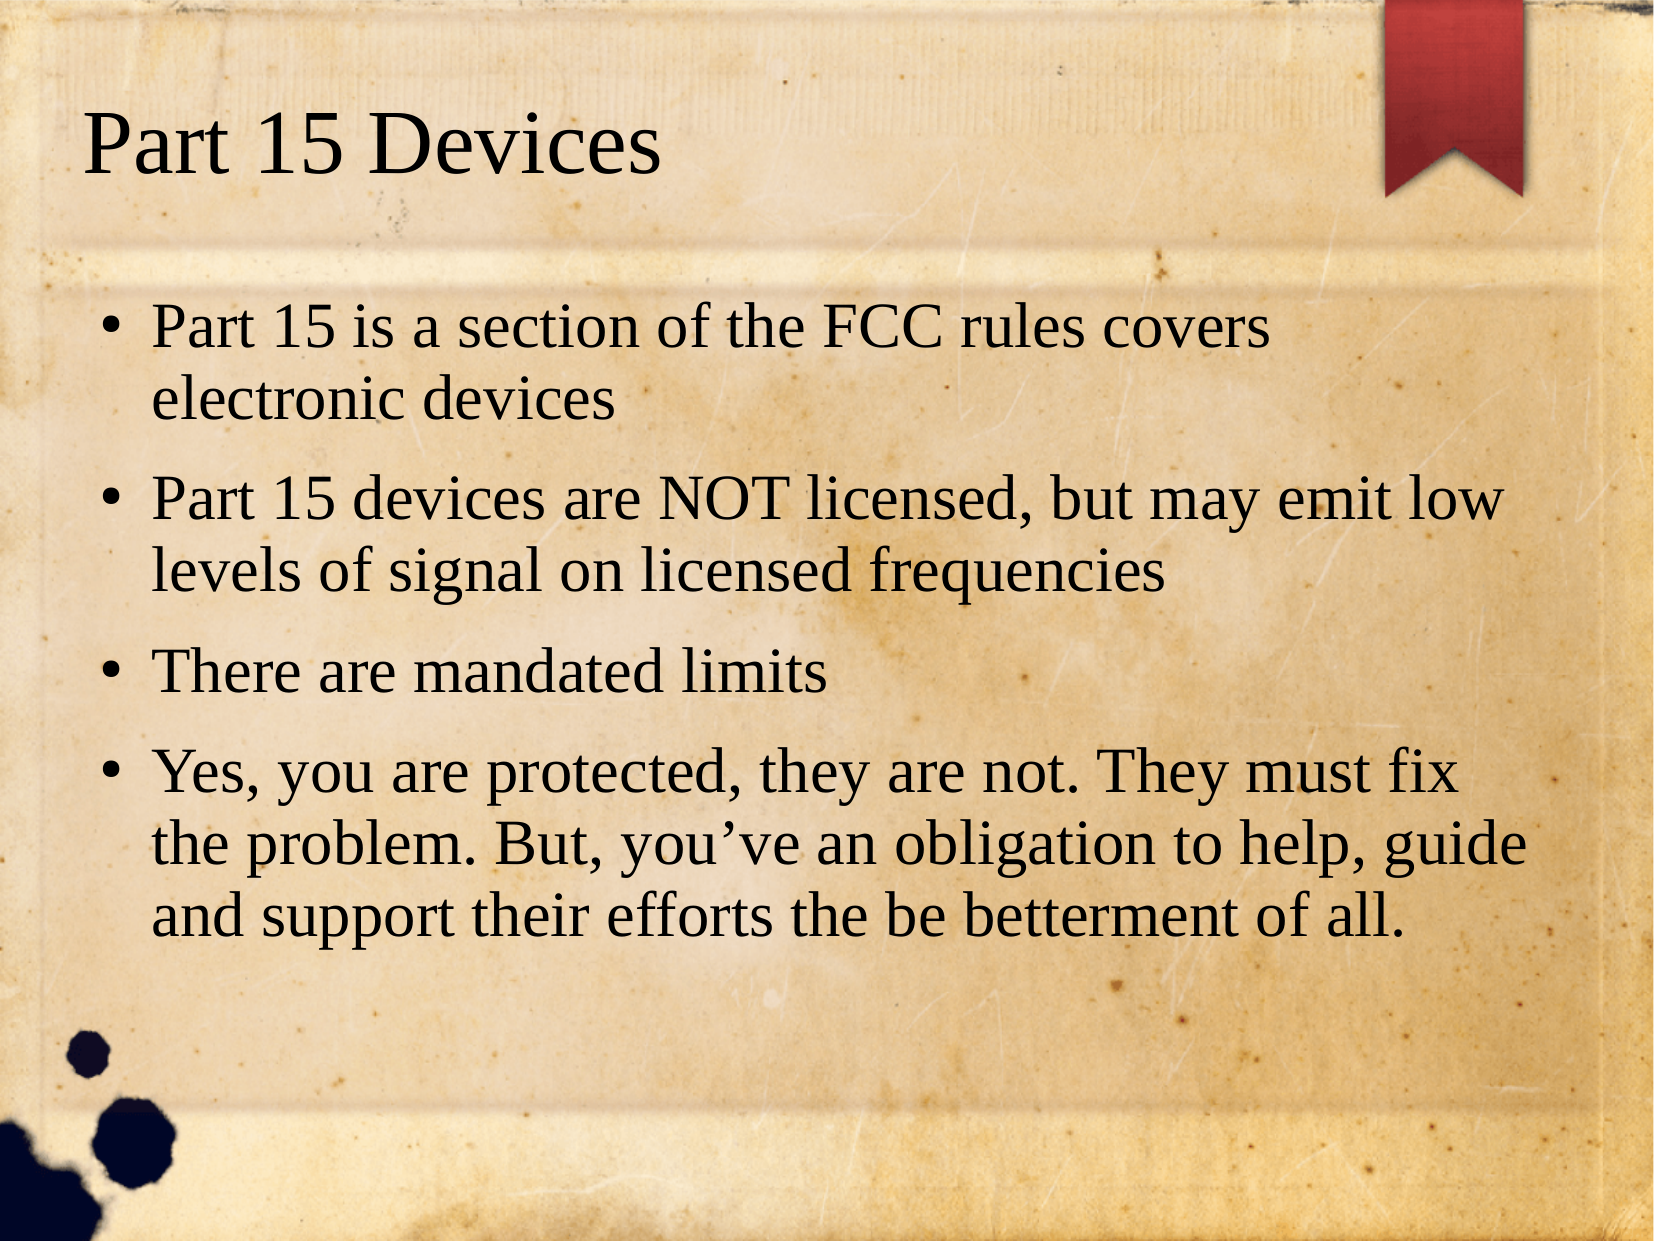

# Part 15 Devices
Part 15 is a section of the FCC rules covers electronic devices
Part 15 devices are NOT licensed, but may emit low levels of signal on licensed frequencies
There are mandated limits
Yes, you are protected, they are not. They must fix the problem. But, you’ve an obligation to help, guide and support their efforts the be betterment of all.